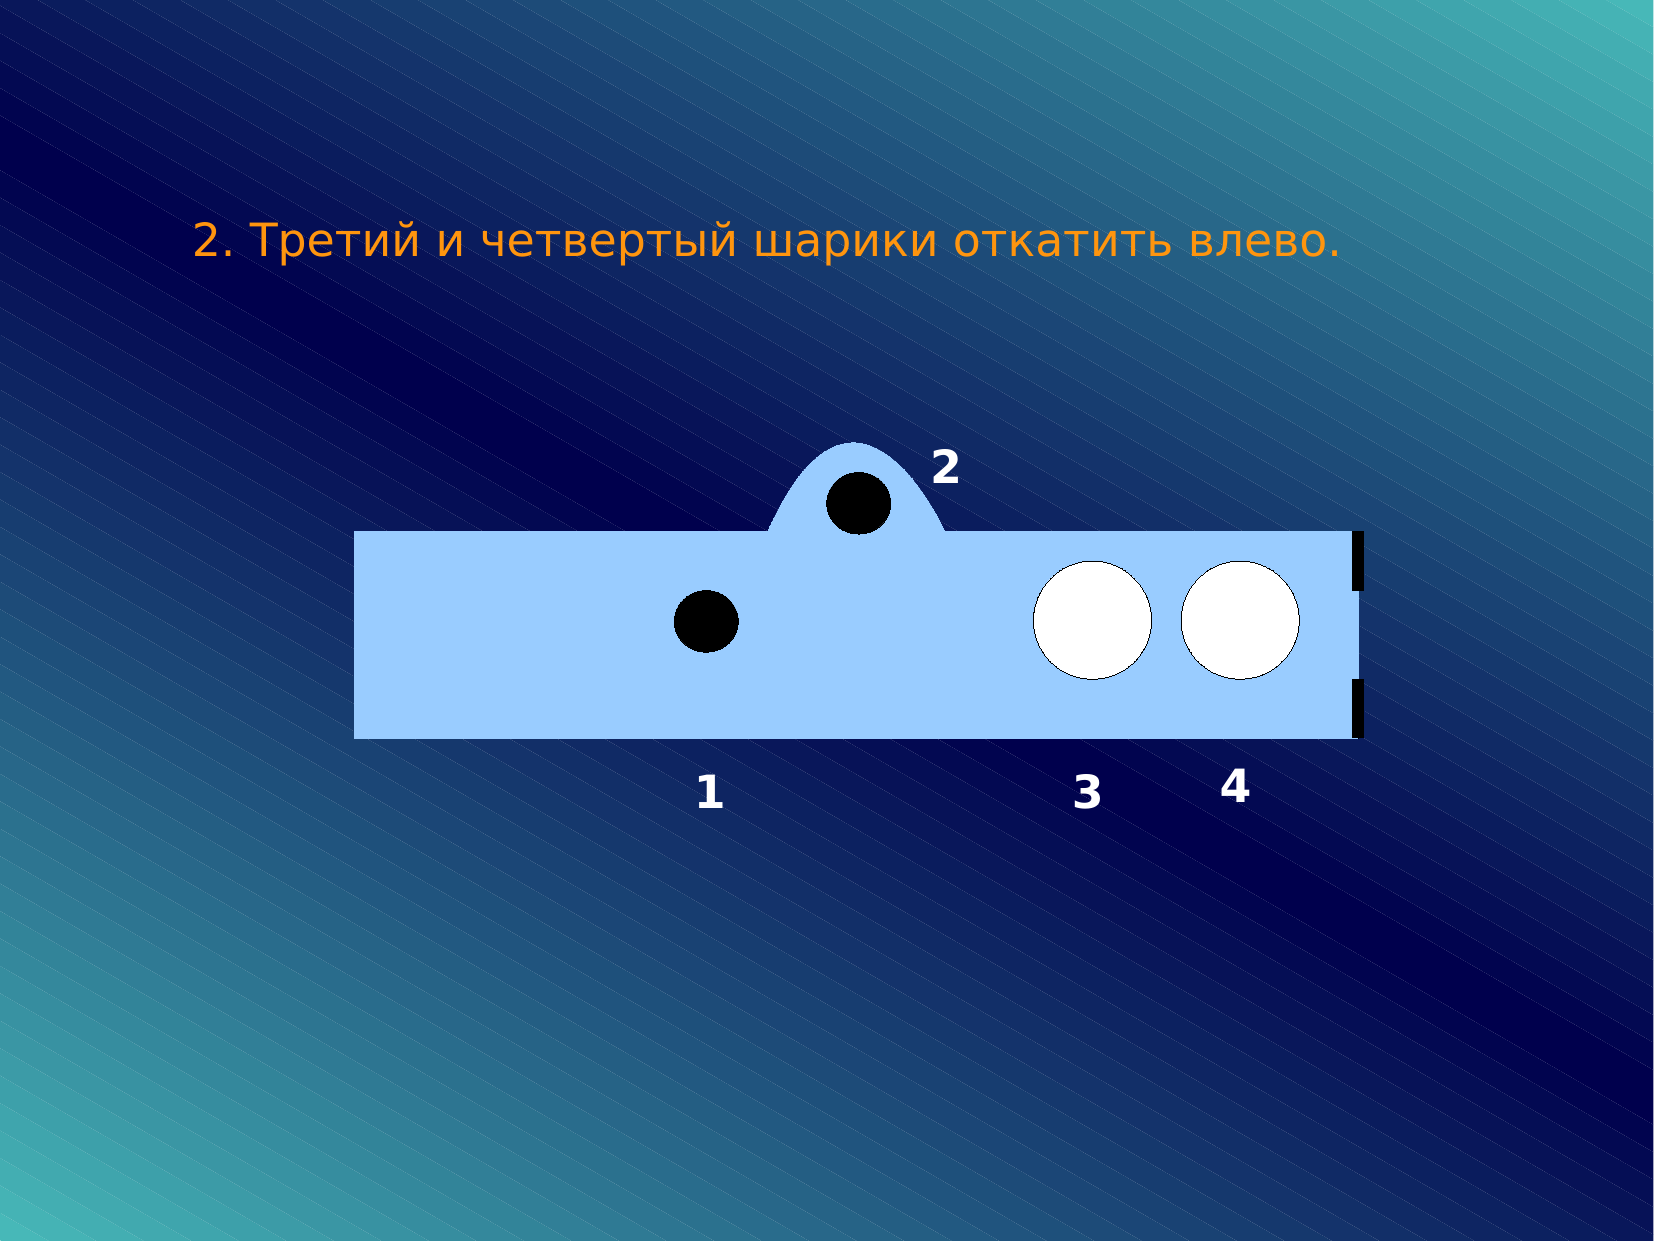

2. Третий и четвертый шарики откатить влево.
2
3
4
1